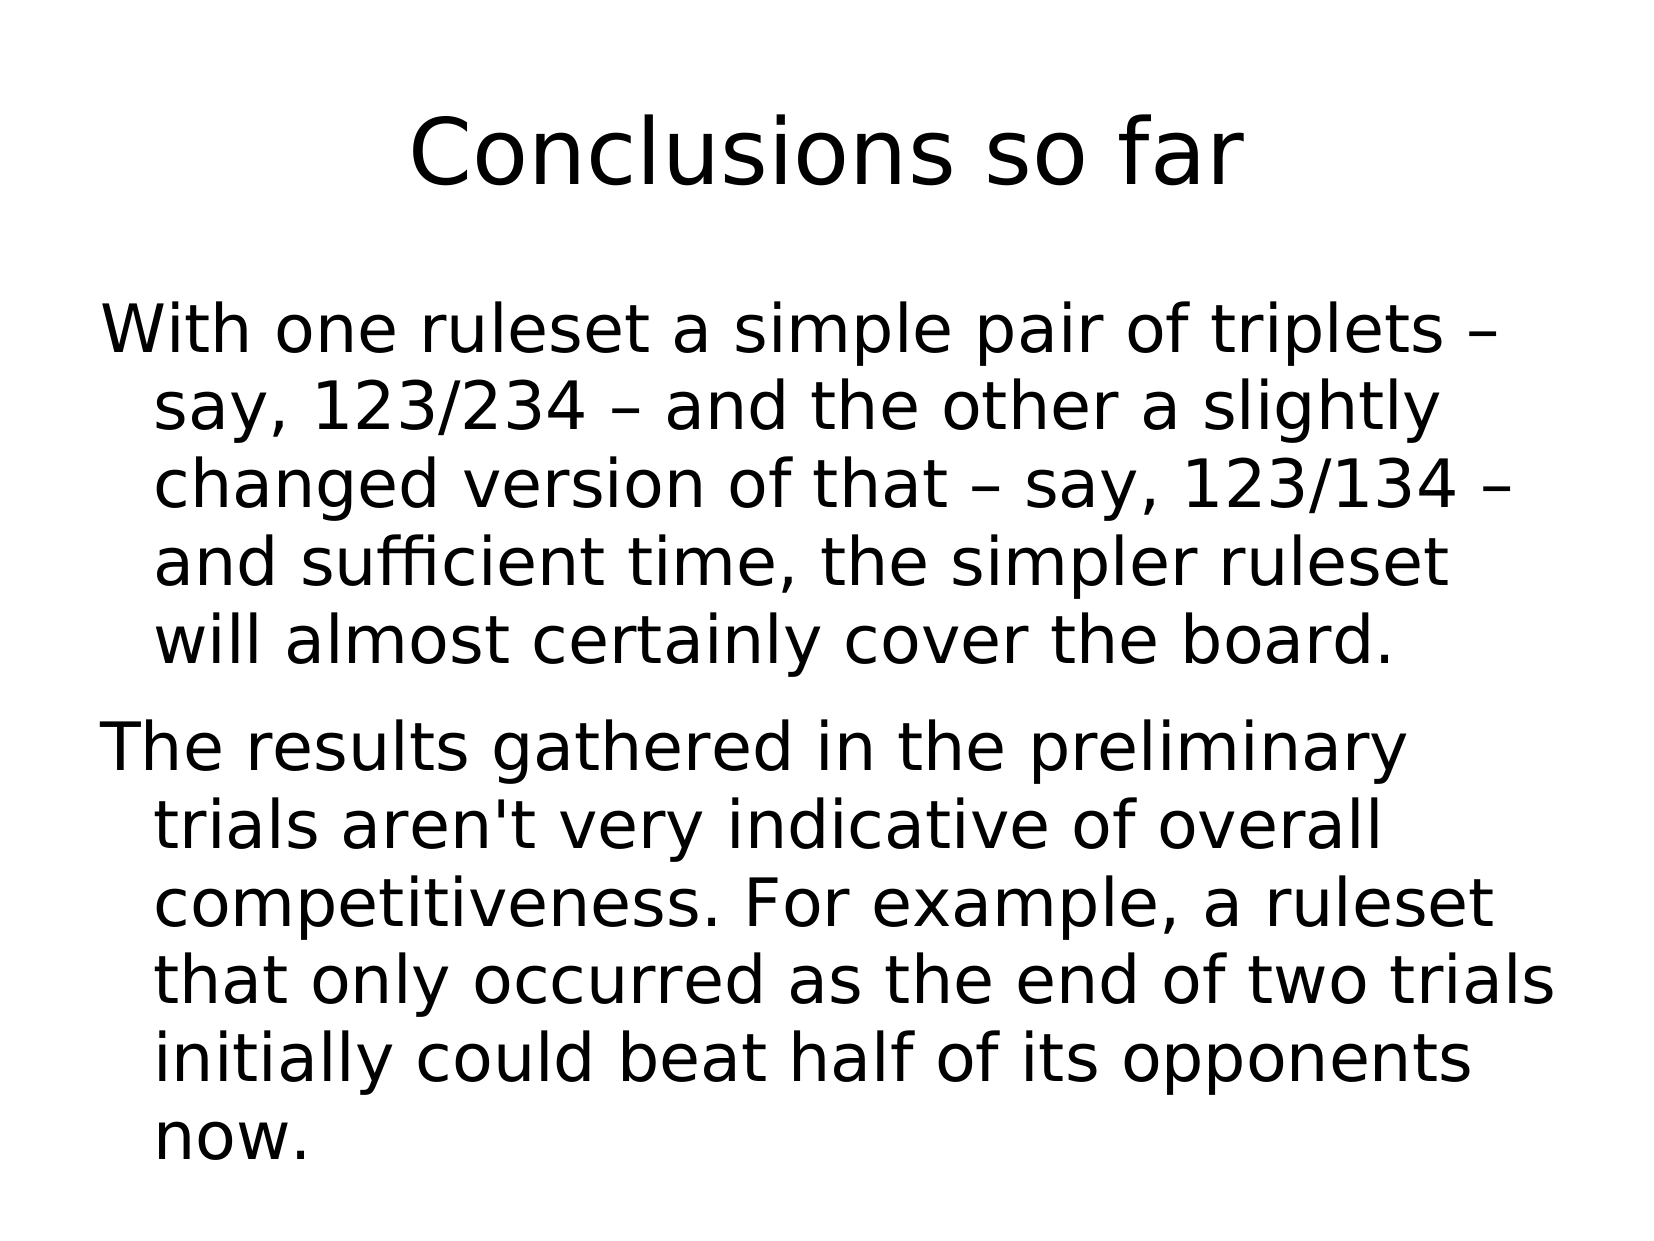

# Conclusions so far
With one ruleset a simple pair of triplets – say, 123/234 – and the other a slightly changed version of that – say, 123/134 – and sufficient time, the simpler ruleset will almost certainly cover the board.
The results gathered in the preliminary trials aren't very indicative of overall competitiveness. For example, a ruleset that only occurred as the end of two trials initially could beat half of its opponents now.